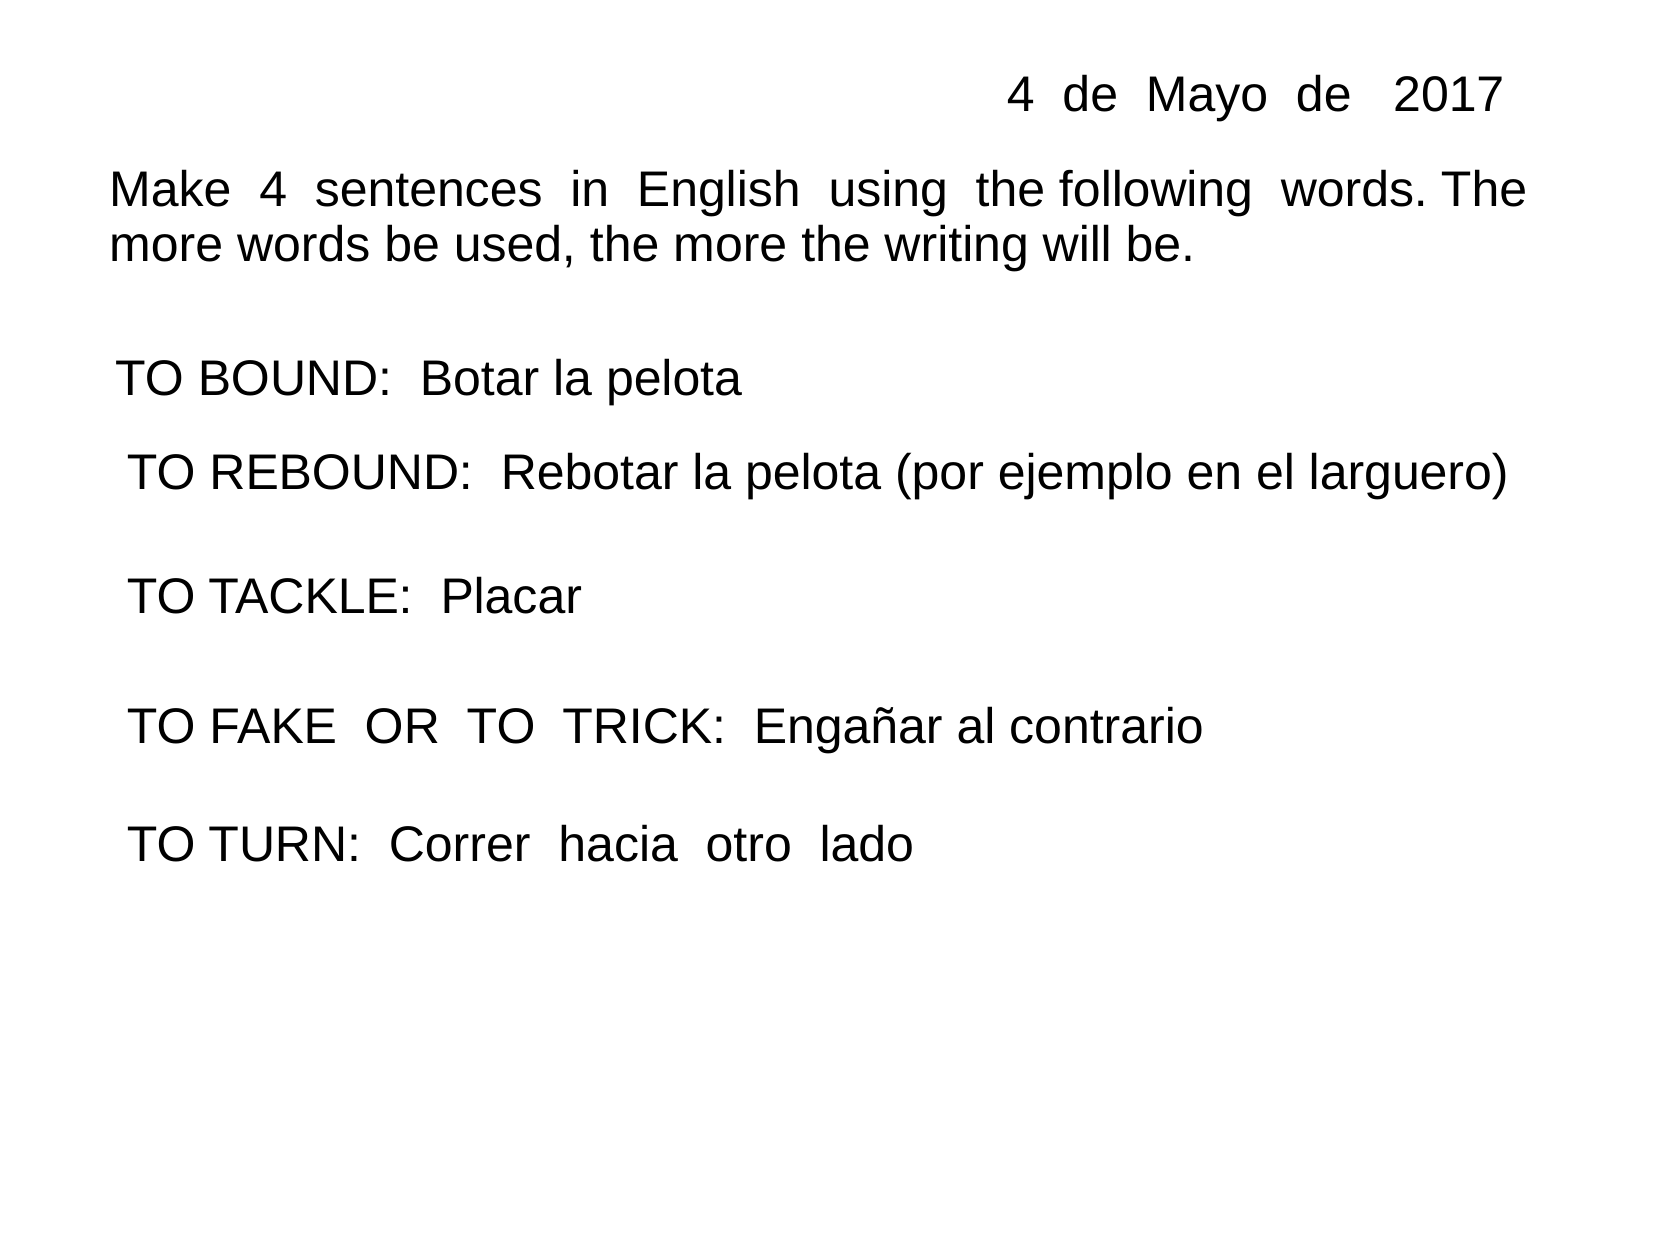

4 de Mayo de 2017
Make 4 sentences in English using the following words. The more words be used, the more the writing will be.
TO BOUND: Botar la pelota
TO REBOUND: Rebotar la pelota (por ejemplo en el larguero)
TO TACKLE: Placar
TO FAKE OR TO TRICK: Engañar al contrario
TO TURN: Correr hacia otro lado